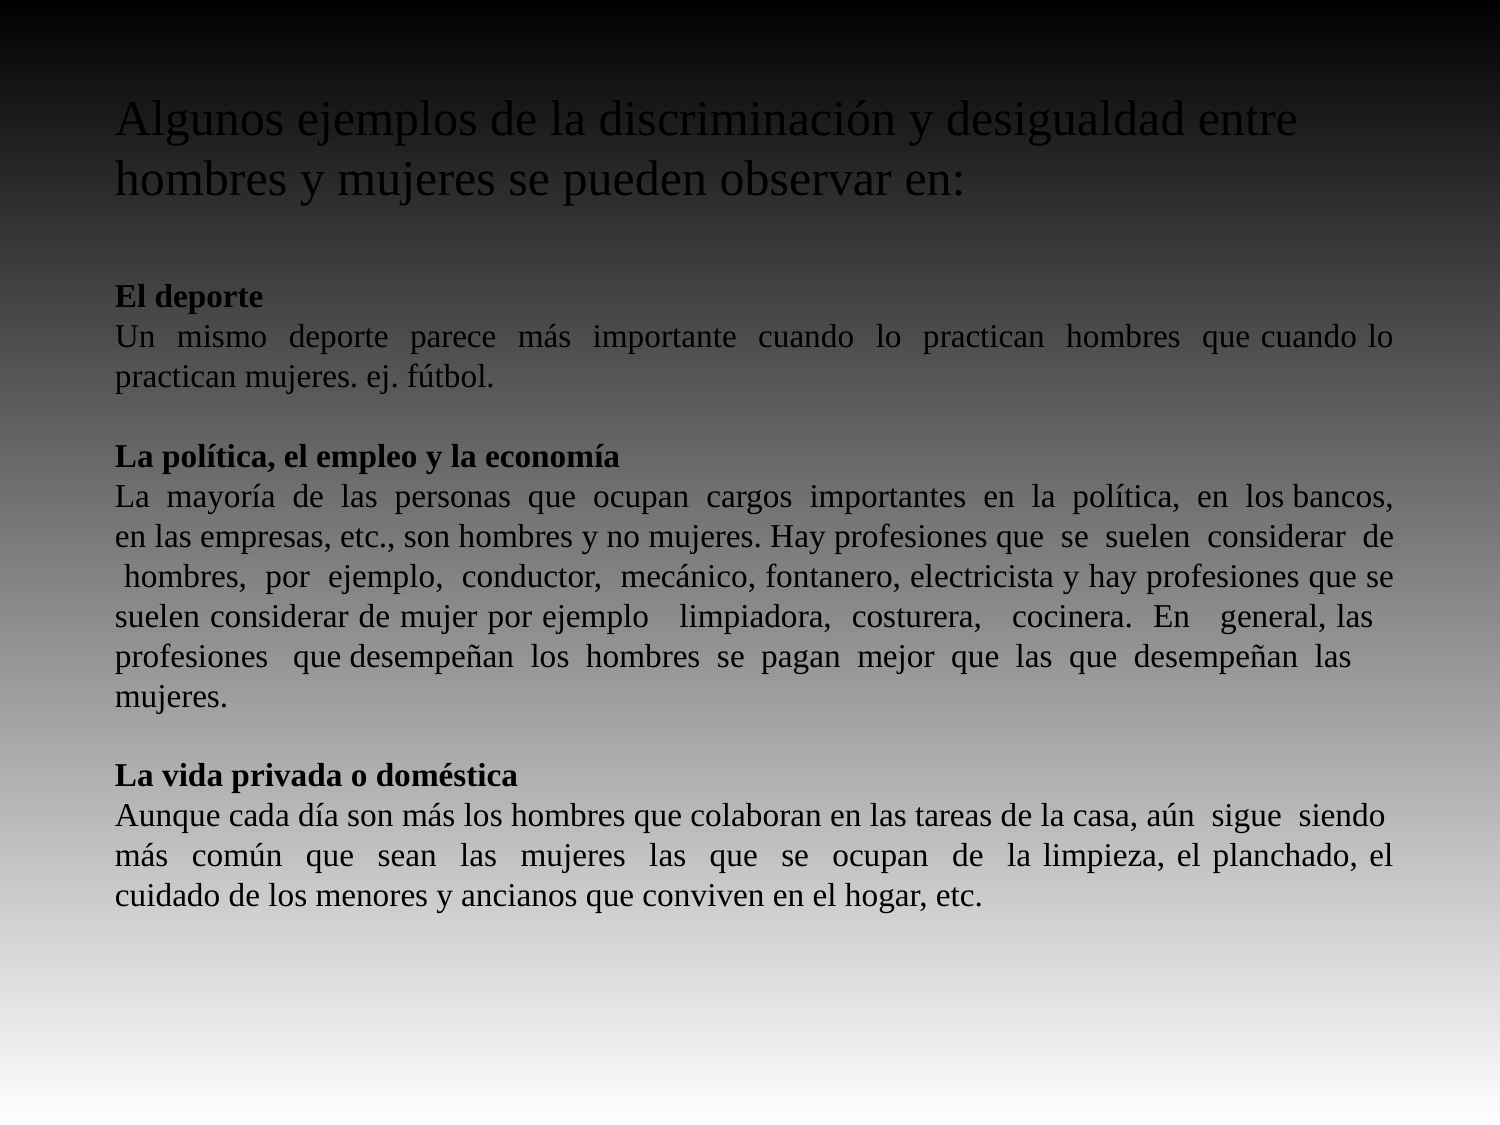

# Algunos ejemplos de la discriminación y desigualdad entre hombres y mujeres se pueden observar en:
El deporte
Un mismo deporte parece más importante cuando lo practican hombres que cuando lo practican mujeres. ej. fútbol.
La política, el empleo y la economía
La mayoría de las personas que ocupan cargos importantes en la política, en los bancos, en las empresas, etc., son hombres y no mujeres. Hay profesiones que se suelen considerar de hombres, por ejemplo, conductor, mecánico, fontanero, electricista y hay profesiones que se suelen considerar de mujer por ejemplo limpiadora, costurera, cocinera. En general, las profesiones que desempeñan los hombres se pagan mejor que las que desempeñan las
mujeres.
La vida privada o doméstica
Aunque cada día son más los hombres que colaboran en las tareas de la casa, aún sigue siendo más común que sean las mujeres las que se ocupan de la limpieza, el planchado, el cuidado de los menores y ancianos que conviven en el hogar, etc.